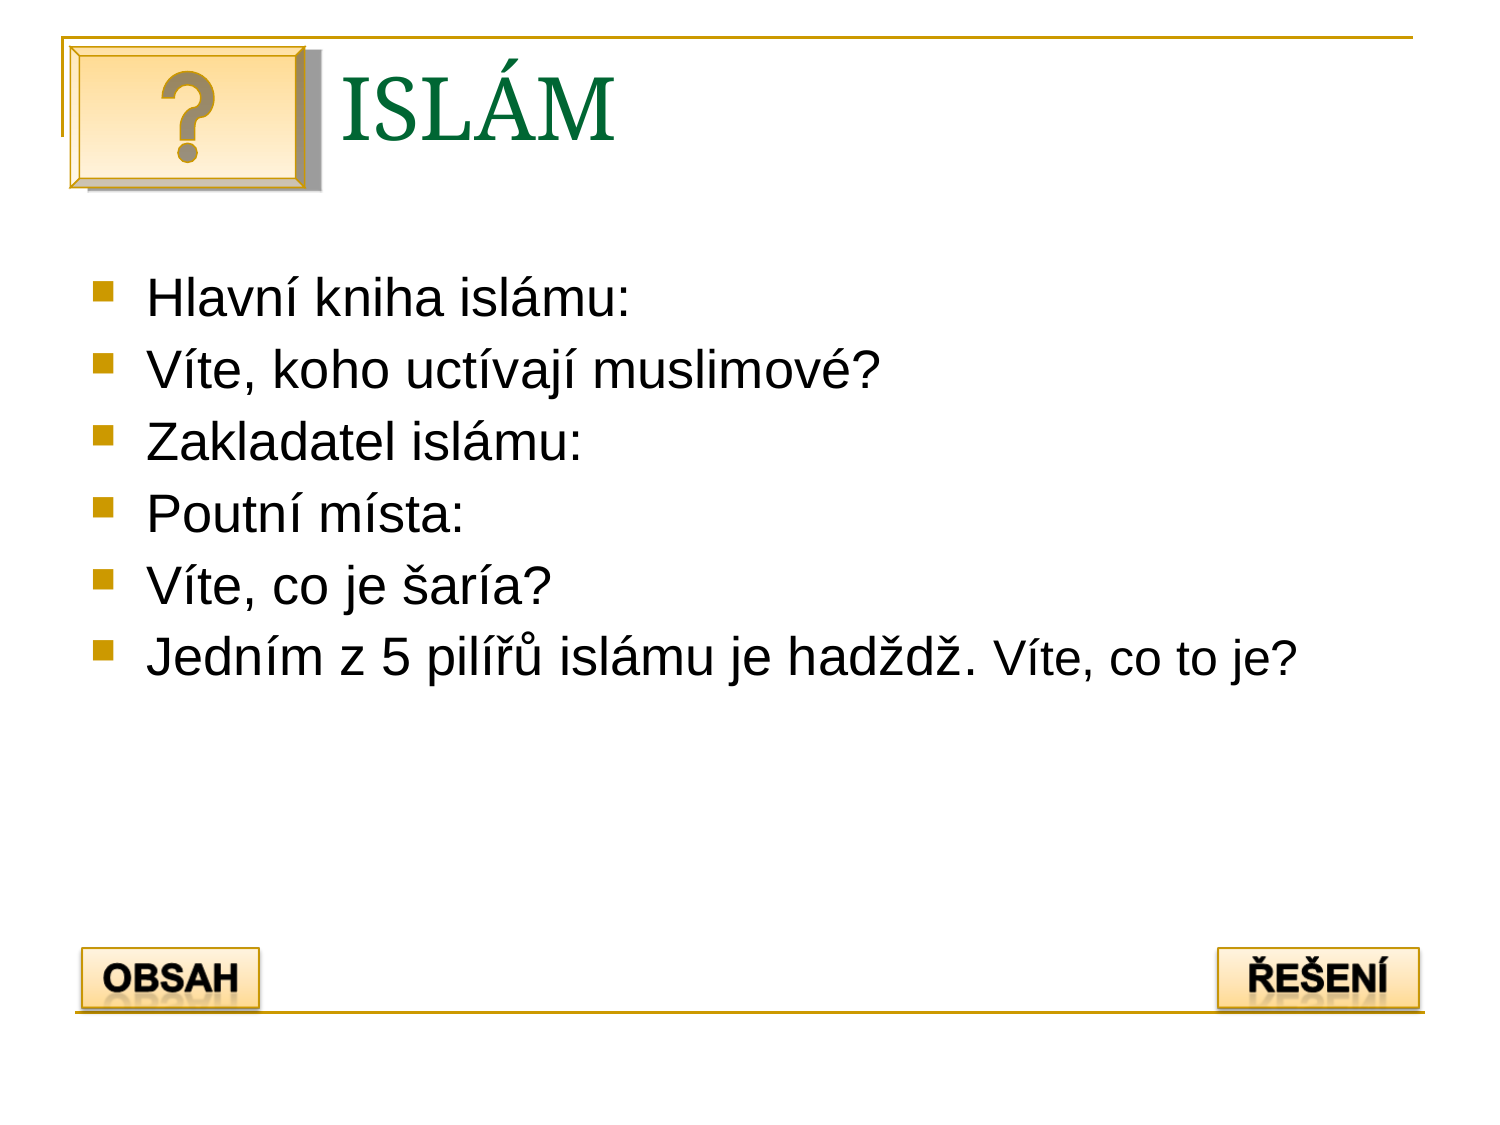

# ISLÁM
Hlavní kniha islámu:
Víte, koho uctívají muslimové?
Zakladatel islámu:
Poutní místa:
Víte, co je šaría?
Jedním z 5 pilířů islámu je hadždž. Víte, co to je?